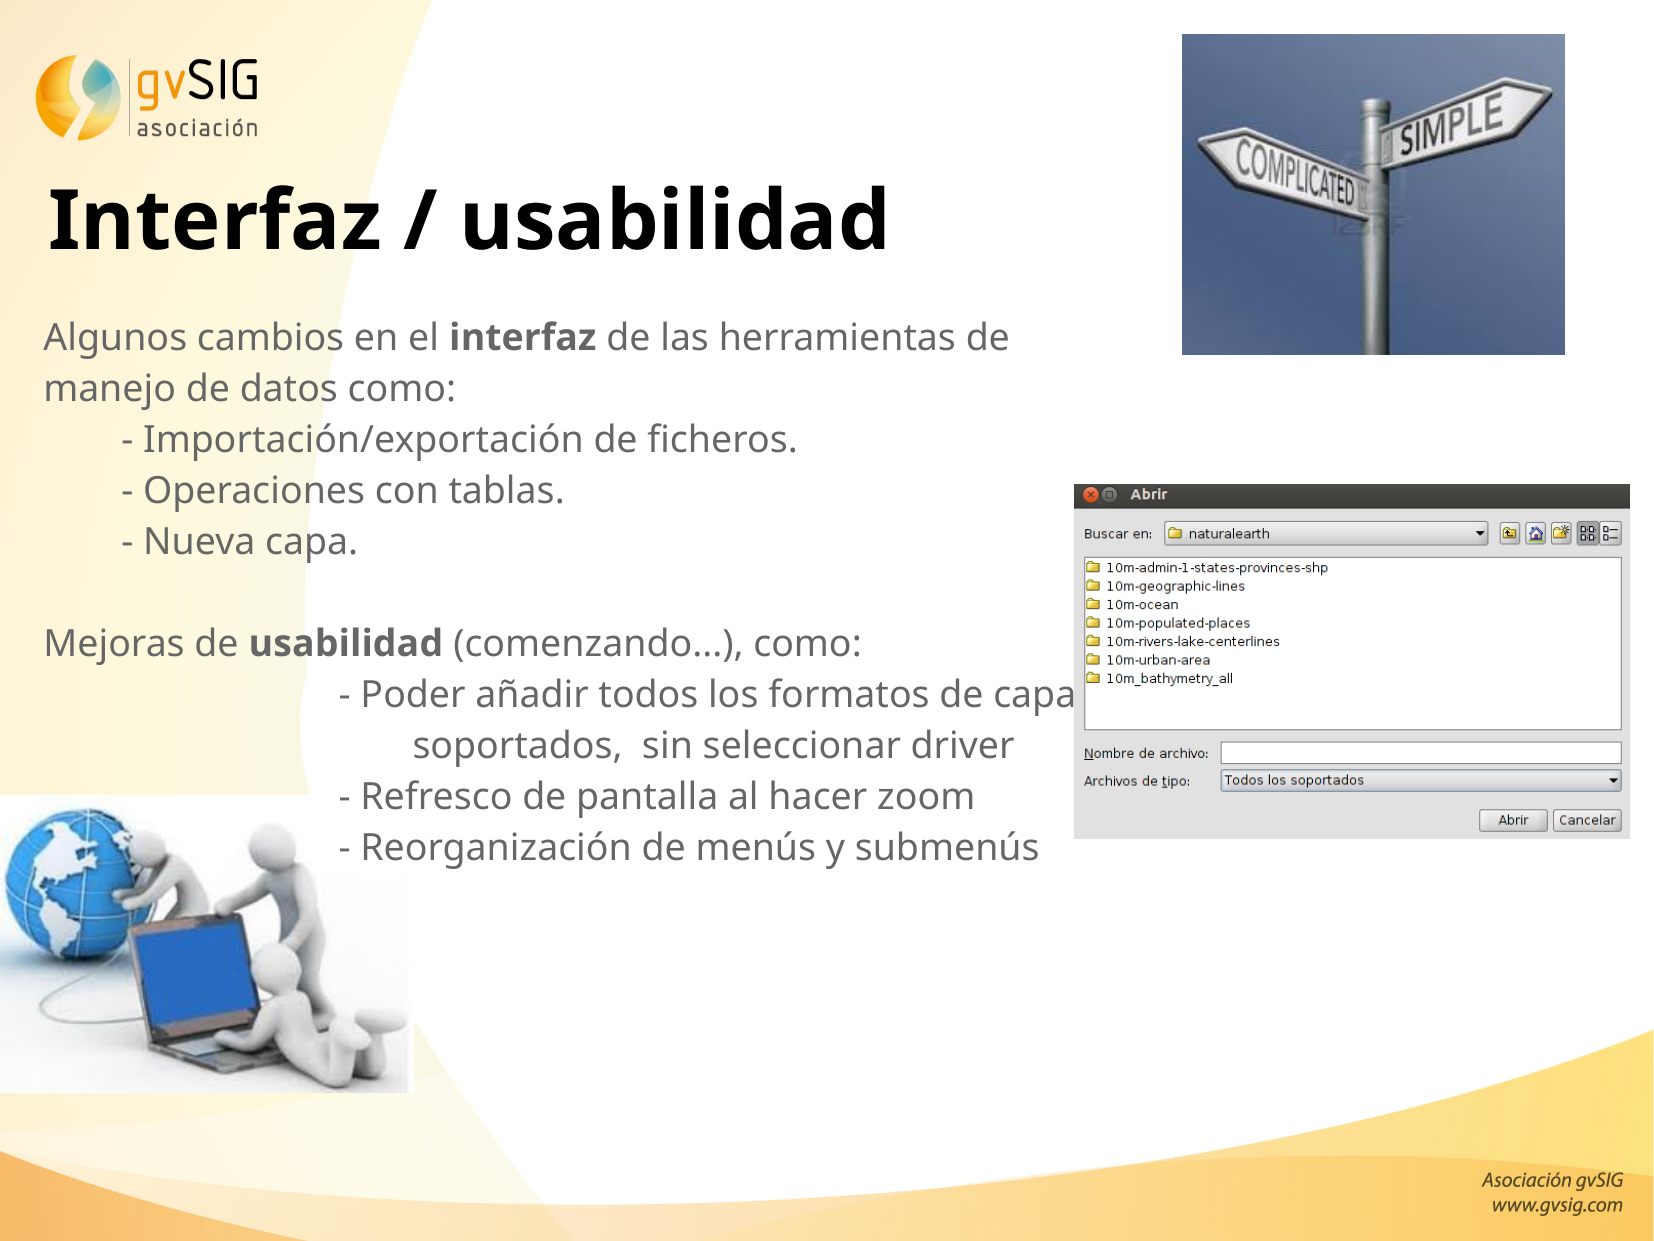

# Interfaz / usabilidad
Algunos cambios en el interfaz de las herramientas de manejo de datos como:
 - Importación/exportación de ficheros.
 - Operaciones con tablas.
 - Nueva capa.
Mejoras de usabilidad (comenzando...), como:
	- Poder añadir todos los formatos de capa 		soportados, sin seleccionar driver
	- Refresco de pantalla al hacer zoom
	- Reorganización de menús y submenús